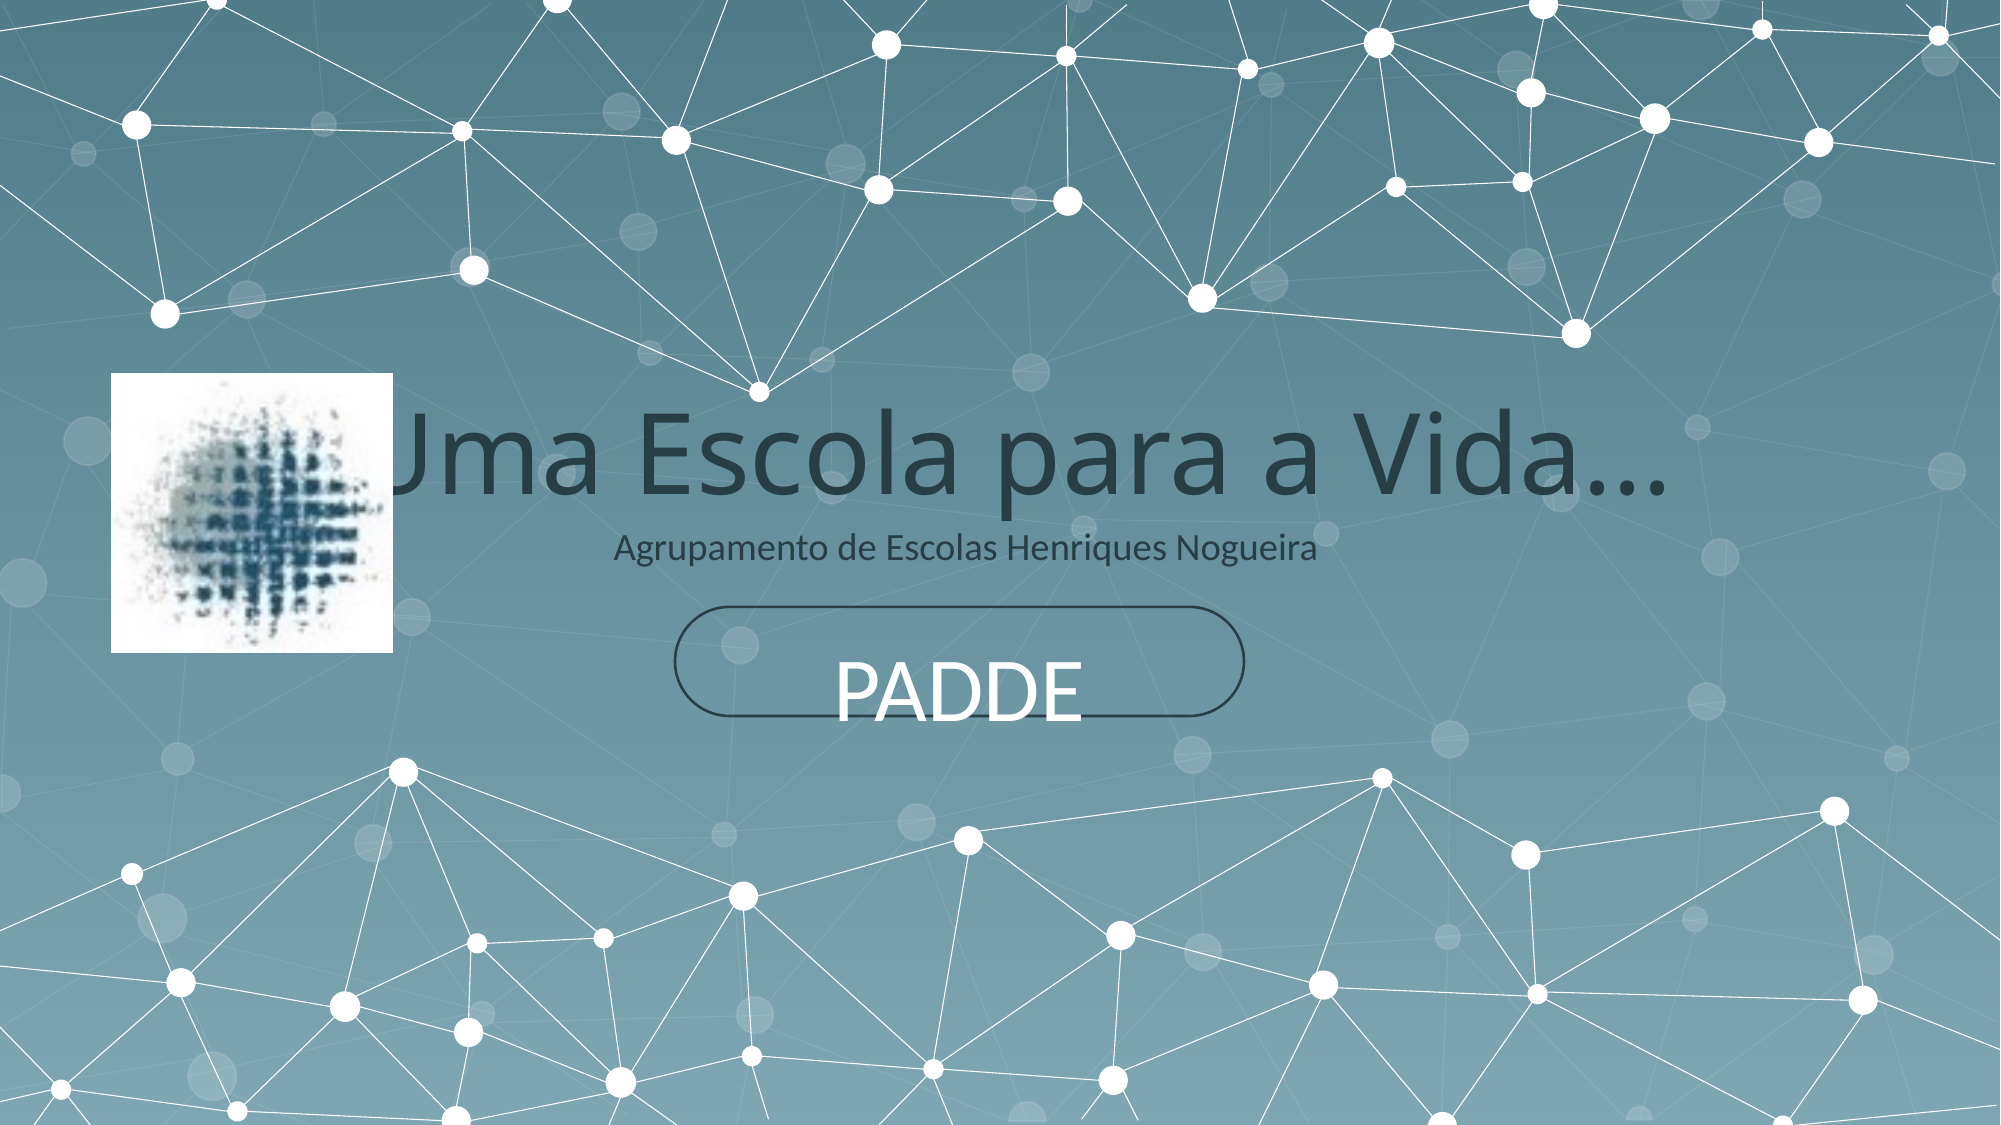

Uma Escola para a Vida...
Agrupamento de Escolas Henriques Nogueira
PADDE